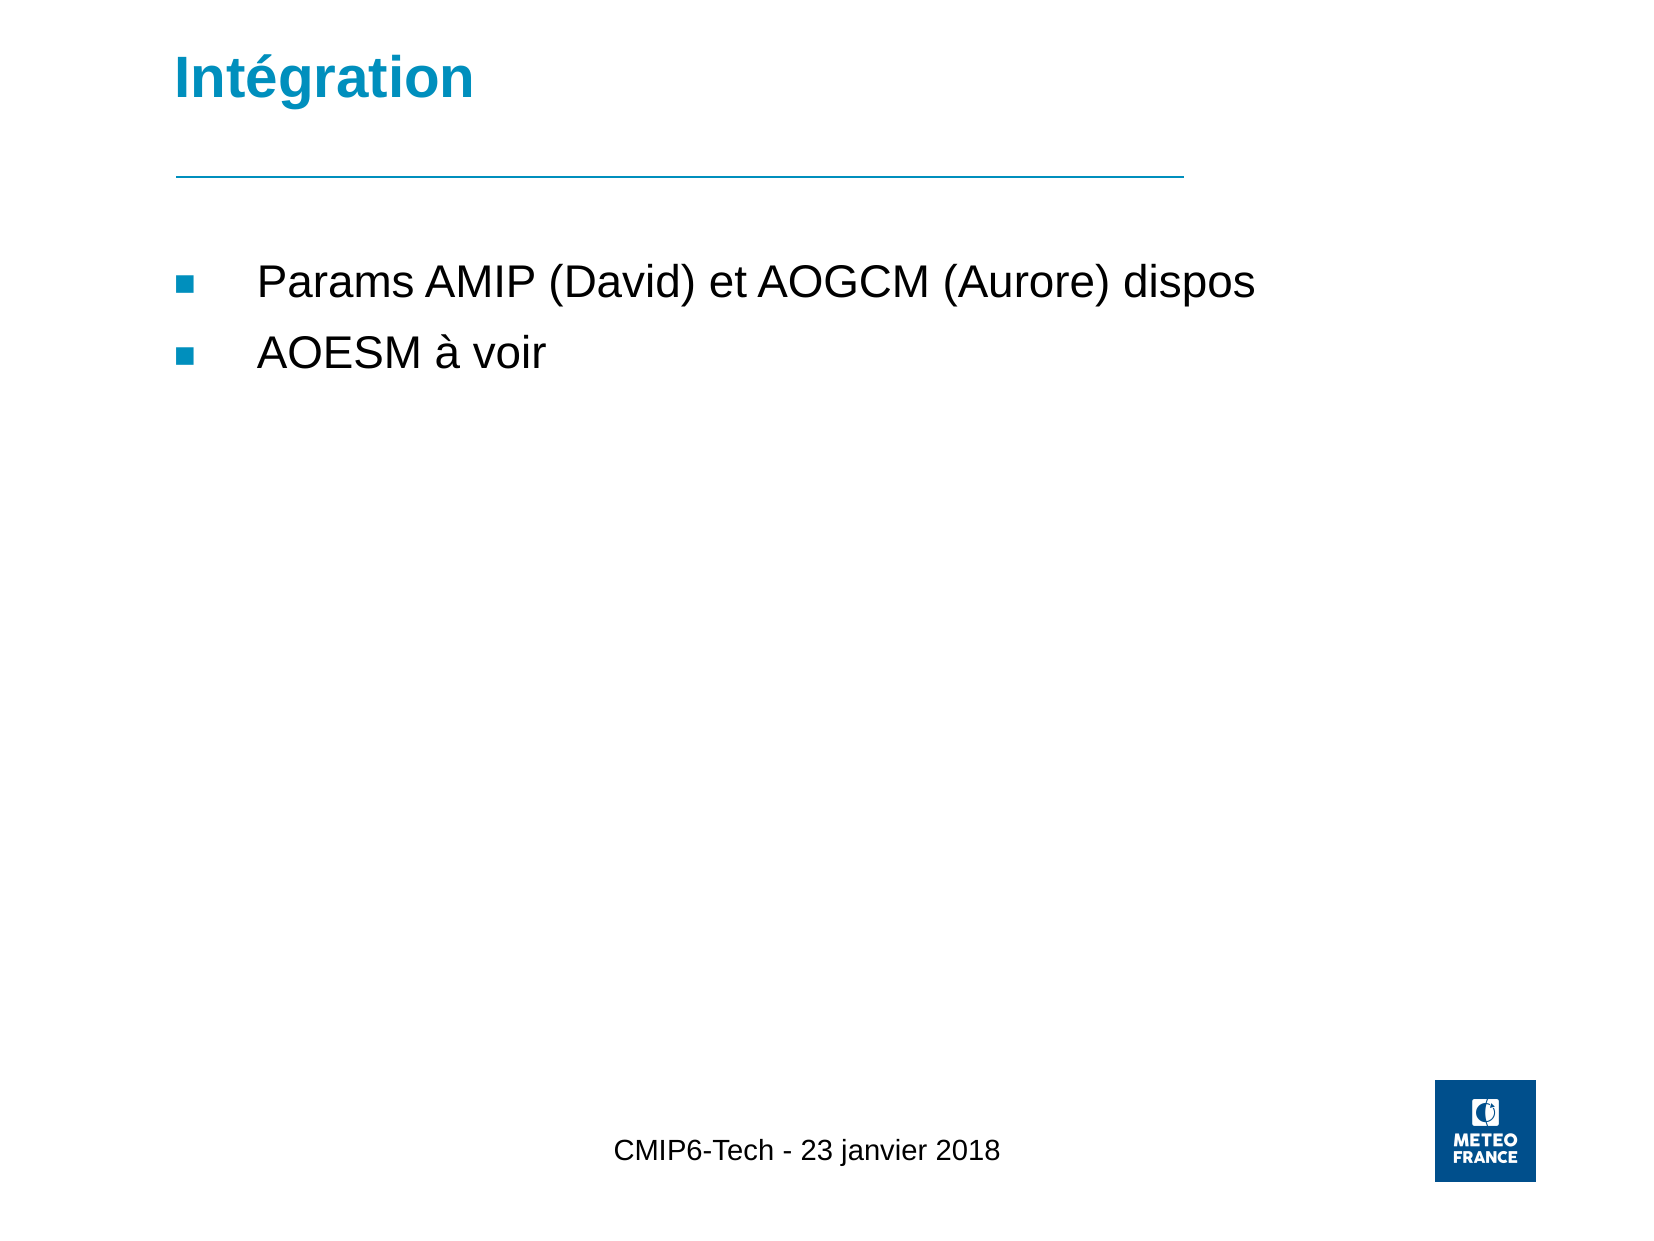

# Intégration
Params AMIP (David) et AOGCM (Aurore) dispos
AOESM à voir
CMIP6-Tech - 23 janvier 2018